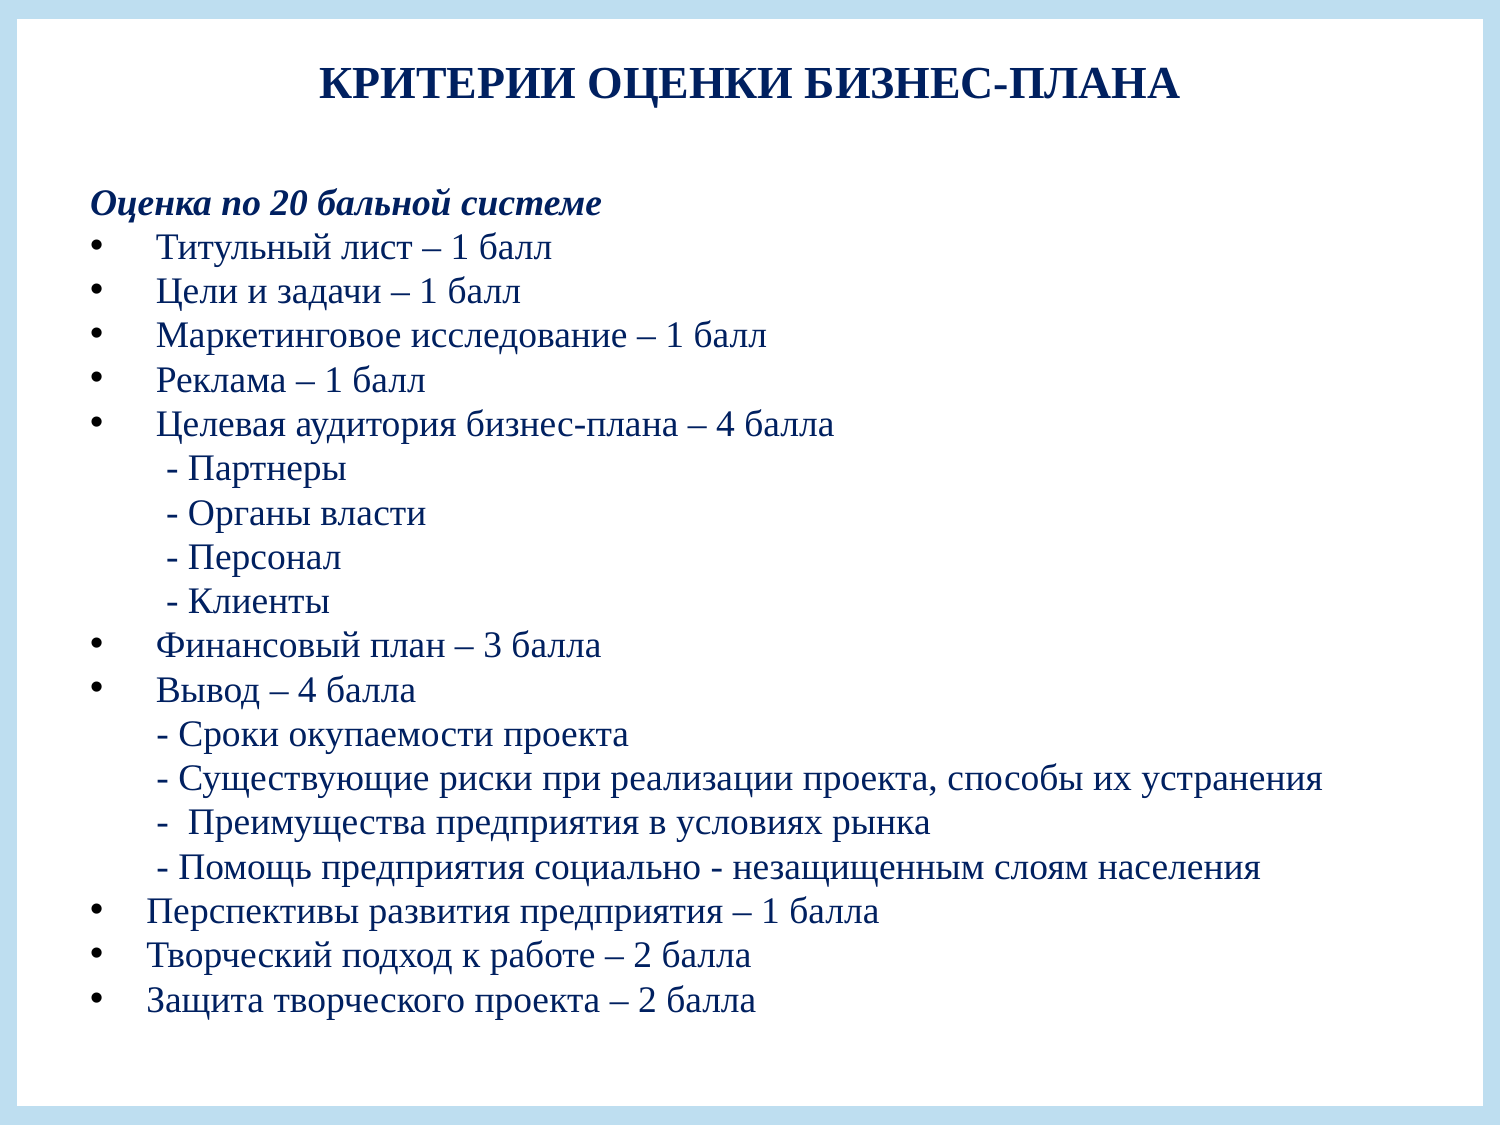

# КРИТЕРИИ ОЦЕНКИ БИЗНЕС-ПЛАНА
Оценка по 20 бальной системе
 Титульный лист – 1 балл
 Цели и задачи – 1 балл
 Маркетинговое исследование – 1 балл
 Реклама – 1 балл
 Целевая аудитория бизнес-плана – 4 балла
 - Партнеры
 - Органы власти
 - Персонал
 - Клиенты
 Финансовый план – 3 балла
 Вывод – 4 балла
 - Сроки окупаемости проекта
 - Существующие риски при реализации проекта, способы их устранения
 - Преимущества предприятия в условиях рынка
 - Помощь предприятия социально - незащищенным слоям населения
Перспективы развития предприятия – 1 балла
Творческий подход к работе – 2 балла
Защита творческого проекта – 2 балла